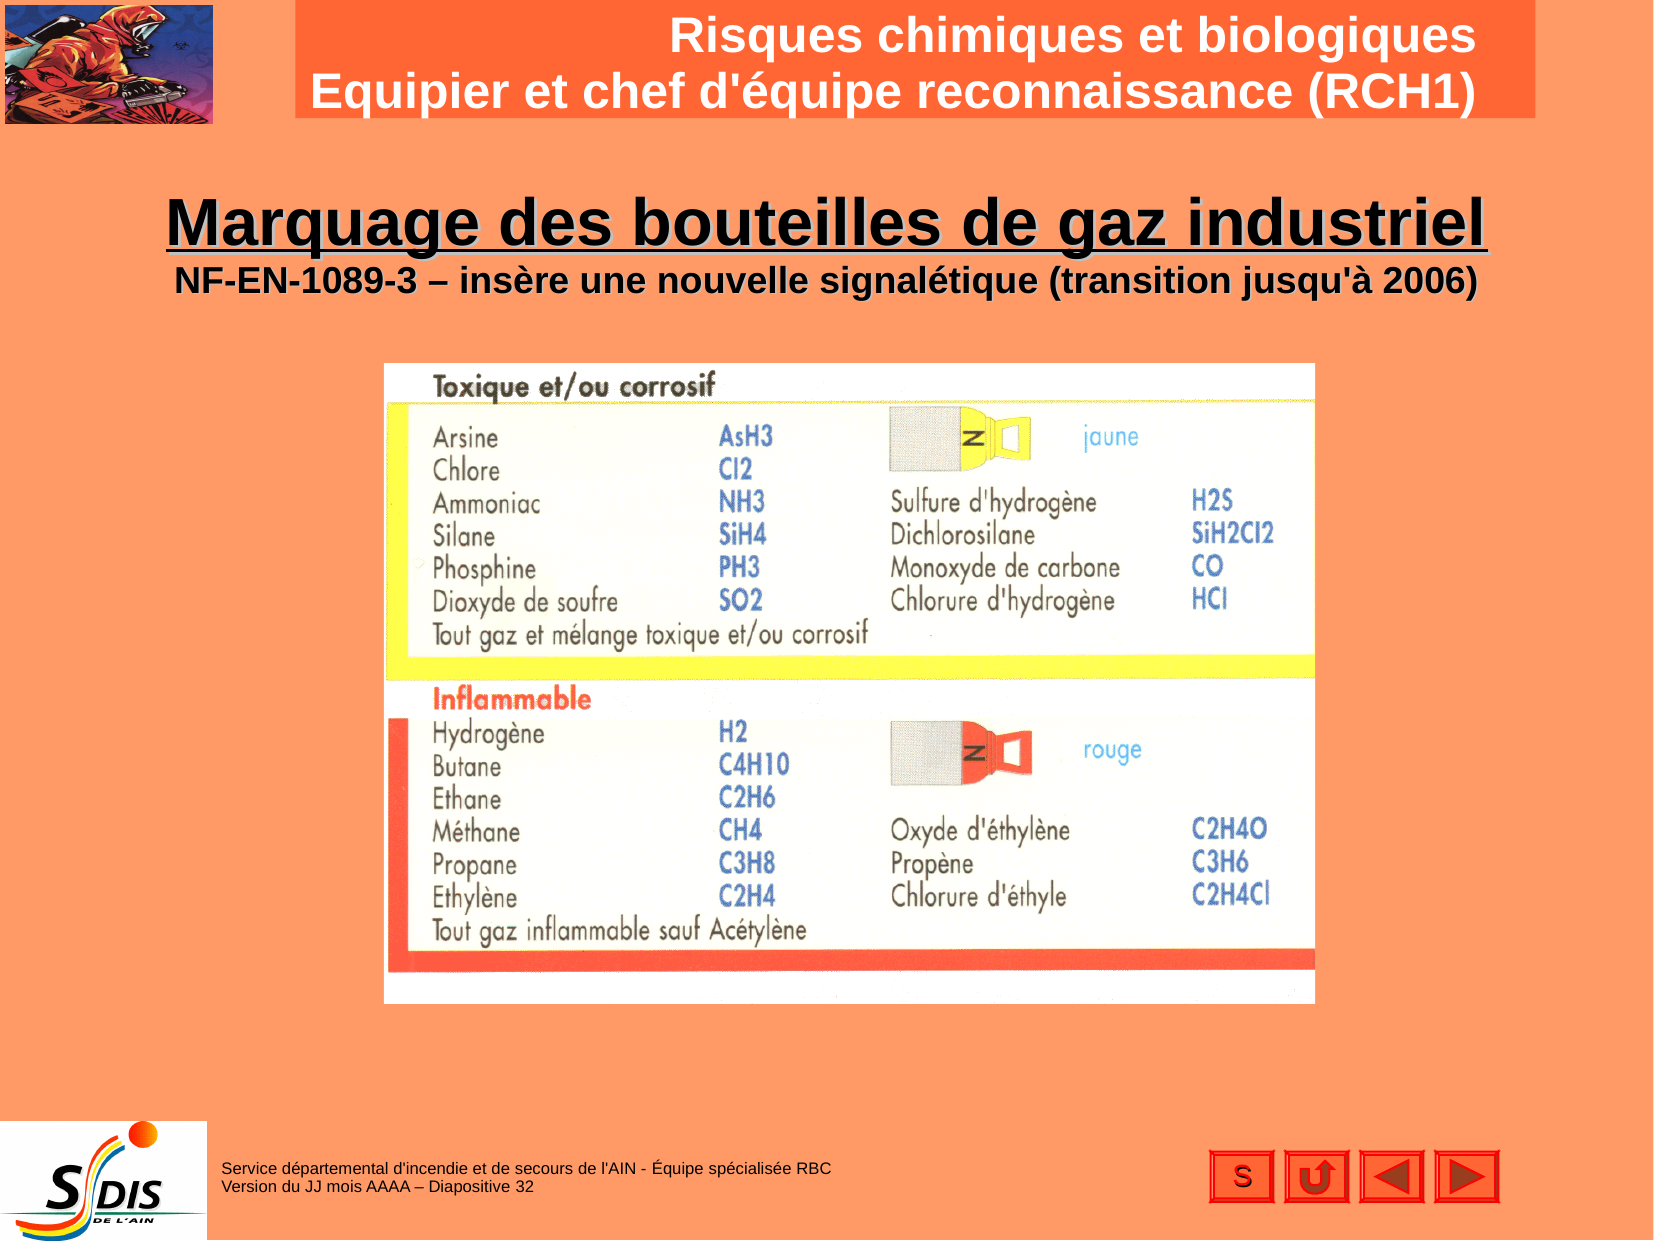

Marquage des bouteilles de gaz industriel
NF-EN-1089-3 – insère une nouvelle signalétique (transition jusqu'à 2006)
S